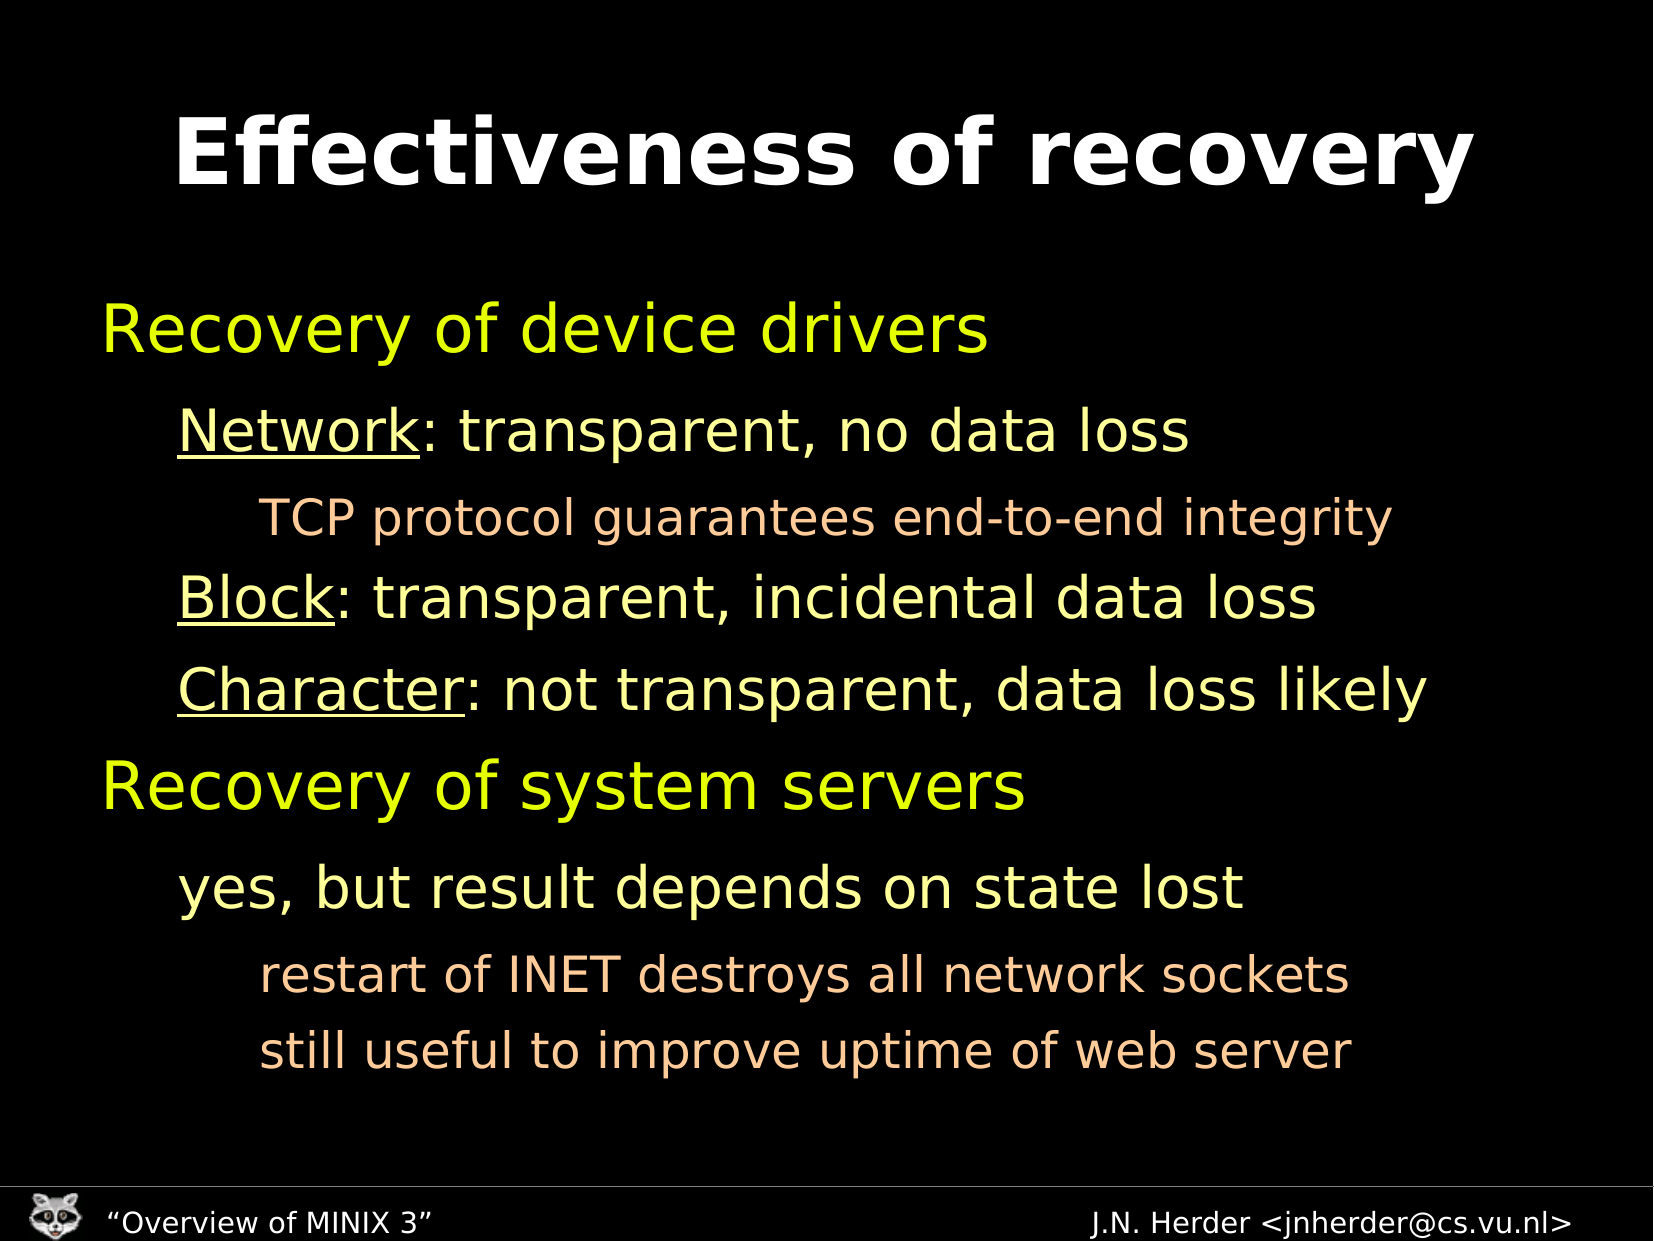

# Effectiveness of recovery
Recovery of device drivers
Network: transparent, no data loss
TCP protocol guarantees end-to-end integrity
Block: transparent, incidental data loss
Character: not transparent, data loss likely
Recovery of system servers
yes, but result depends on state lost
restart of INET destroys all network sockets
still useful to improve uptime of web server